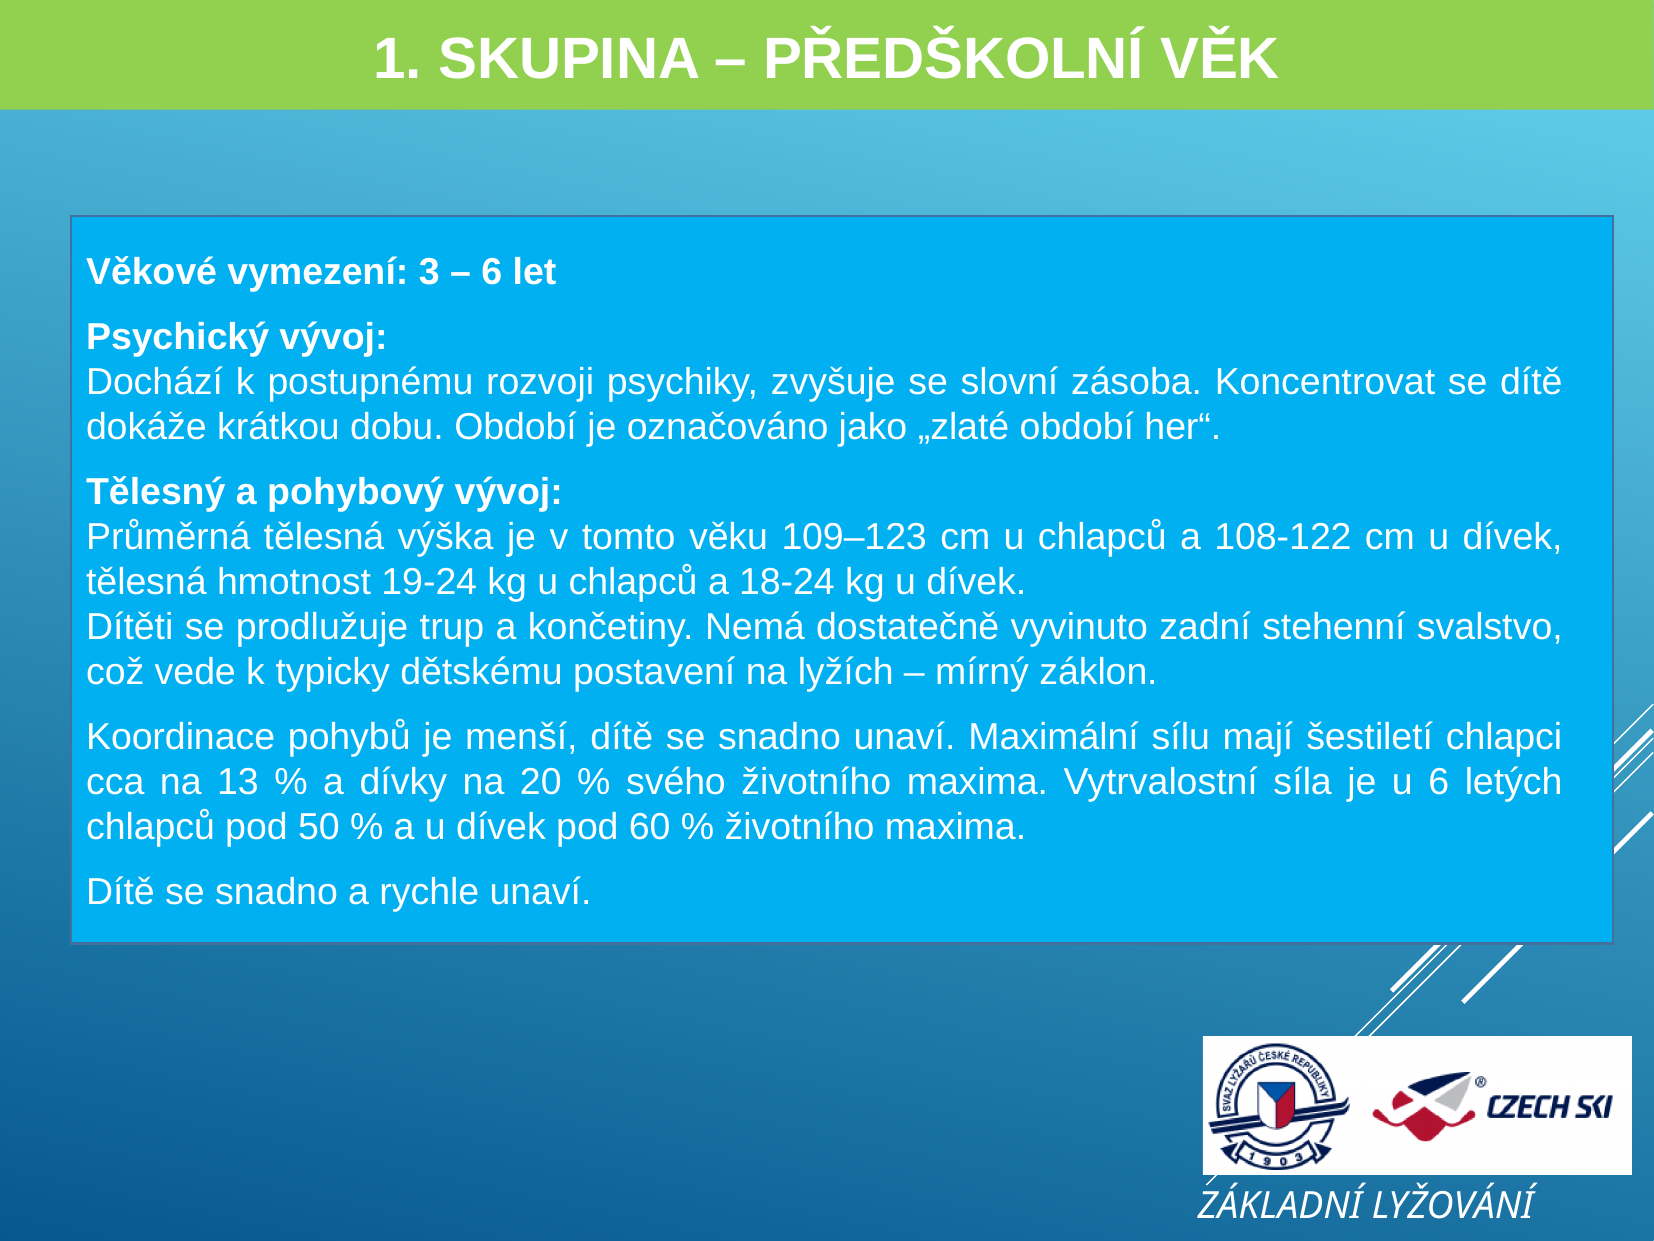

# 1. Skupina – předškolní věk
Věkové vymezení: 3 – 6 let
Psychický vývoj:
Dochází k postupnému rozvoji psychiky, zvyšuje se slovní zásoba. Koncentrovat se dítě dokáže krátkou dobu. Období je označováno jako „zlaté období her“.
Tělesný a pohybový vývoj:
Průměrná tělesná výška je v tomto věku 109–123 cm u chlapců a 108-122 cm u dívek, tělesná hmotnost 19-24 kg u chlapců a 18-24 kg u dívek.
Dítěti se prodlužuje trup a končetiny. Nemá dostatečně vyvinuto zadní stehenní svalstvo, což vede k typicky dětskému postavení na lyžích – mírný záklon.
Koordinace pohybů je menší, dítě se snadno unaví. Maximální sílu mají šestiletí chlapci cca na 13 % a dívky na 20 % svého životního maxima. Vytrvalostní síla je u 6 letých chlapců pod 50 % a u dívek pod 60 % životního maxima.
Dítě se snadno a rychle unaví.
ZÁKLADNÍ LYŽOVÁNÍ